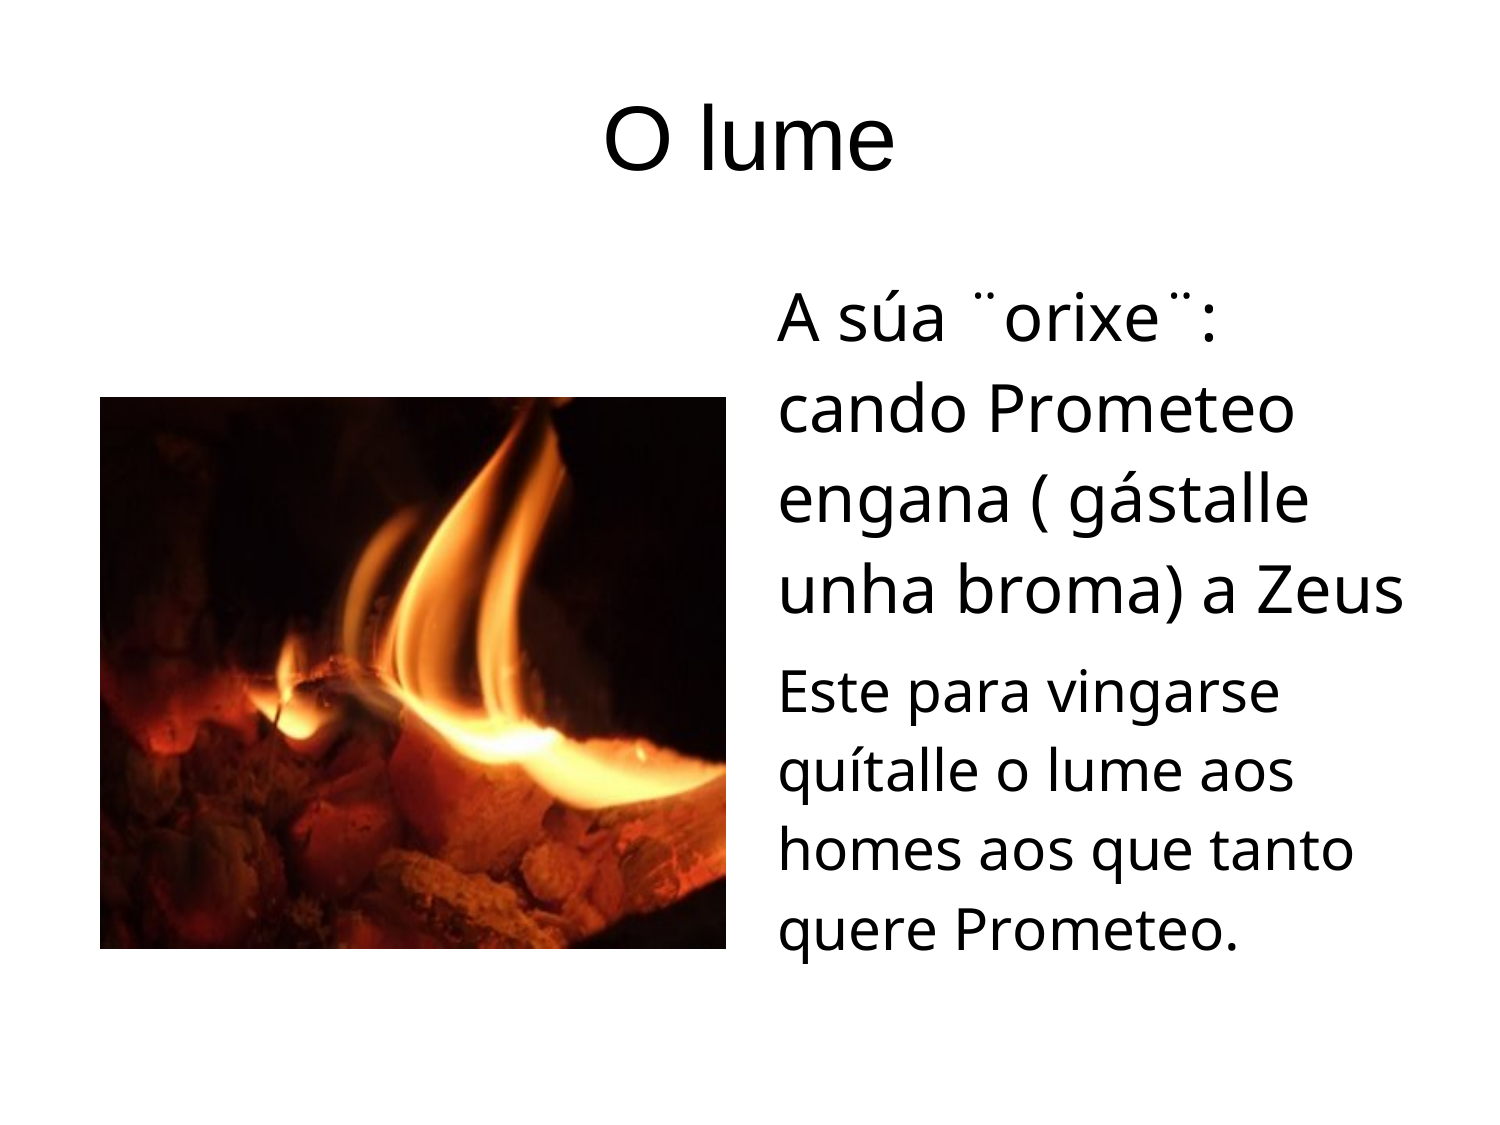

# O lume
A súa ¨orixe¨: cando Prometeo engana ( gástalle unha broma) a Zeus
Este para vingarse quítalle o lume aos homes aos que tanto quere Prometeo.